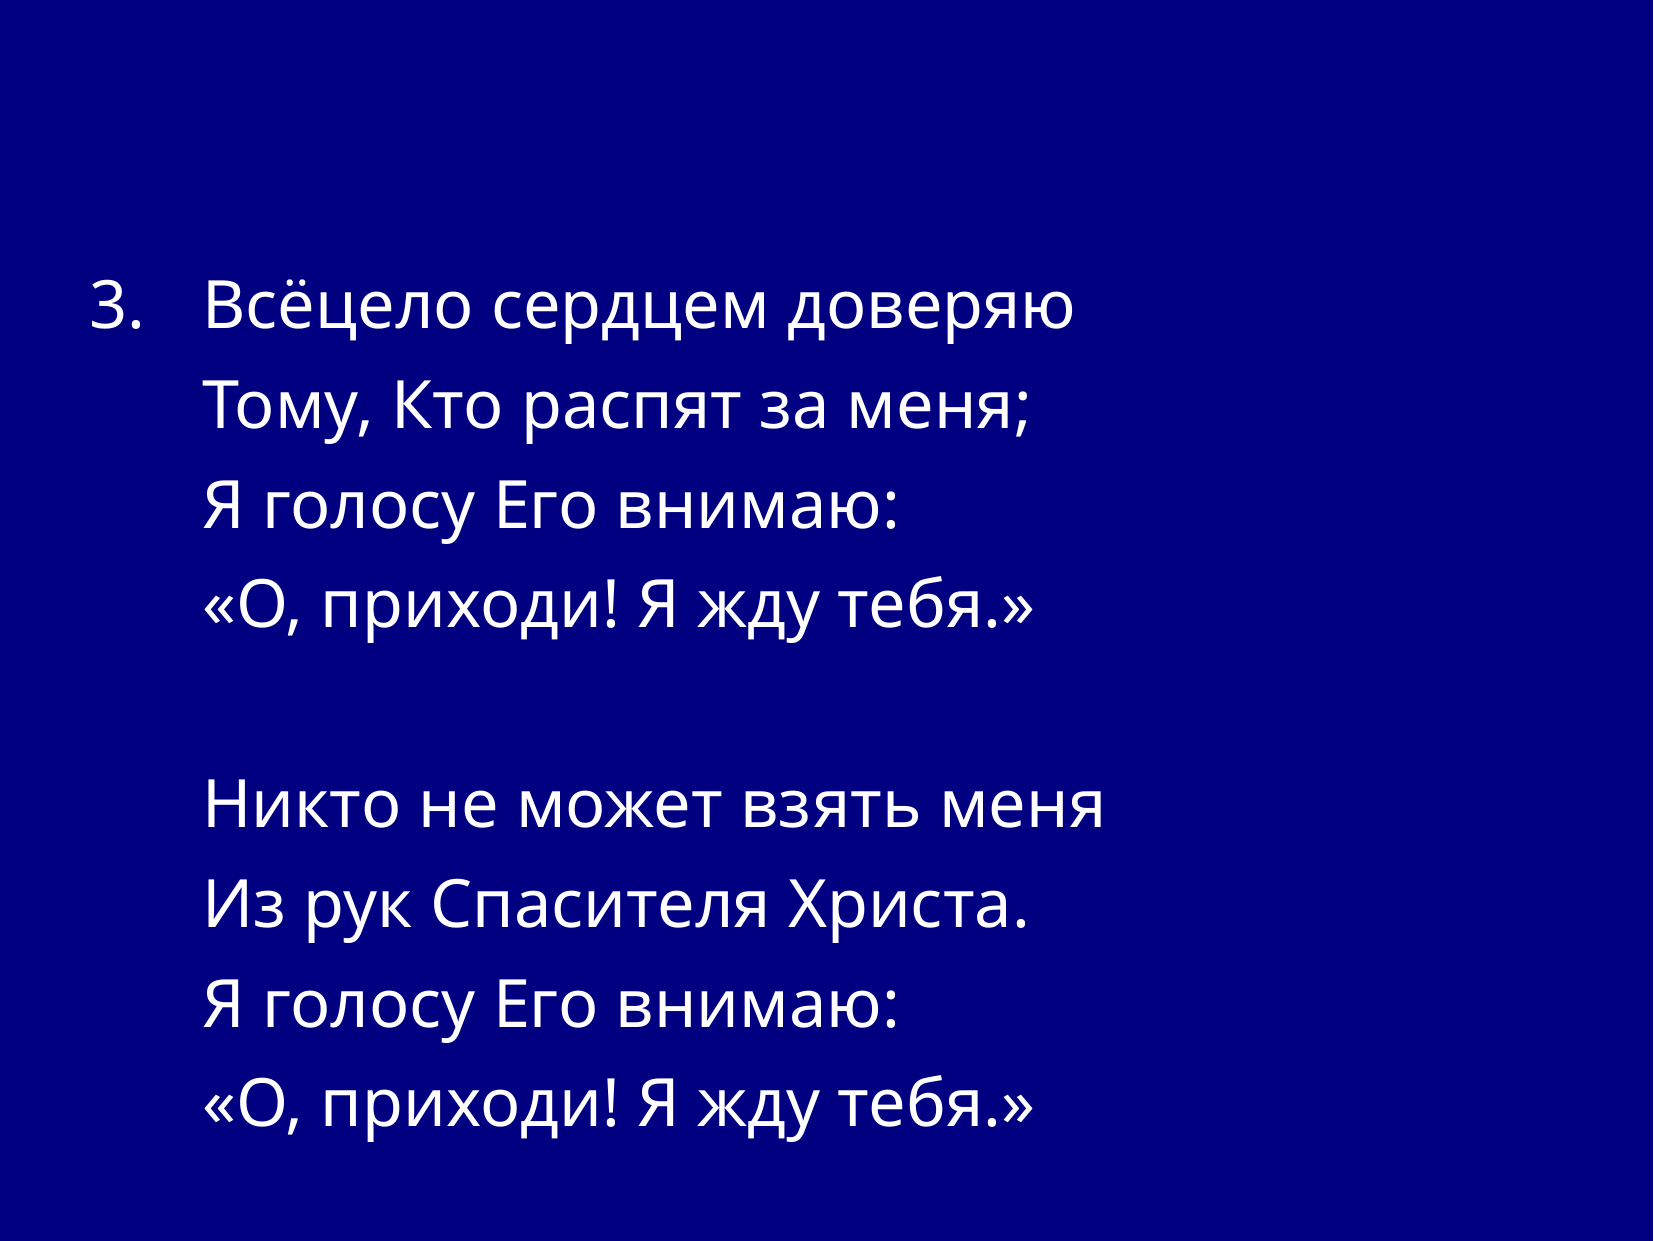

3.	Всёцело сердцем доверяю
	Тому, Кто распят за меня;
	Я голосу Его внимаю:
	«О, приходи! Я жду тебя.»
	Никто не может взять меня
	Из рук Спасителя Христа.
	Я голосу Его внимаю:
	«О, приходи! Я жду тебя.»